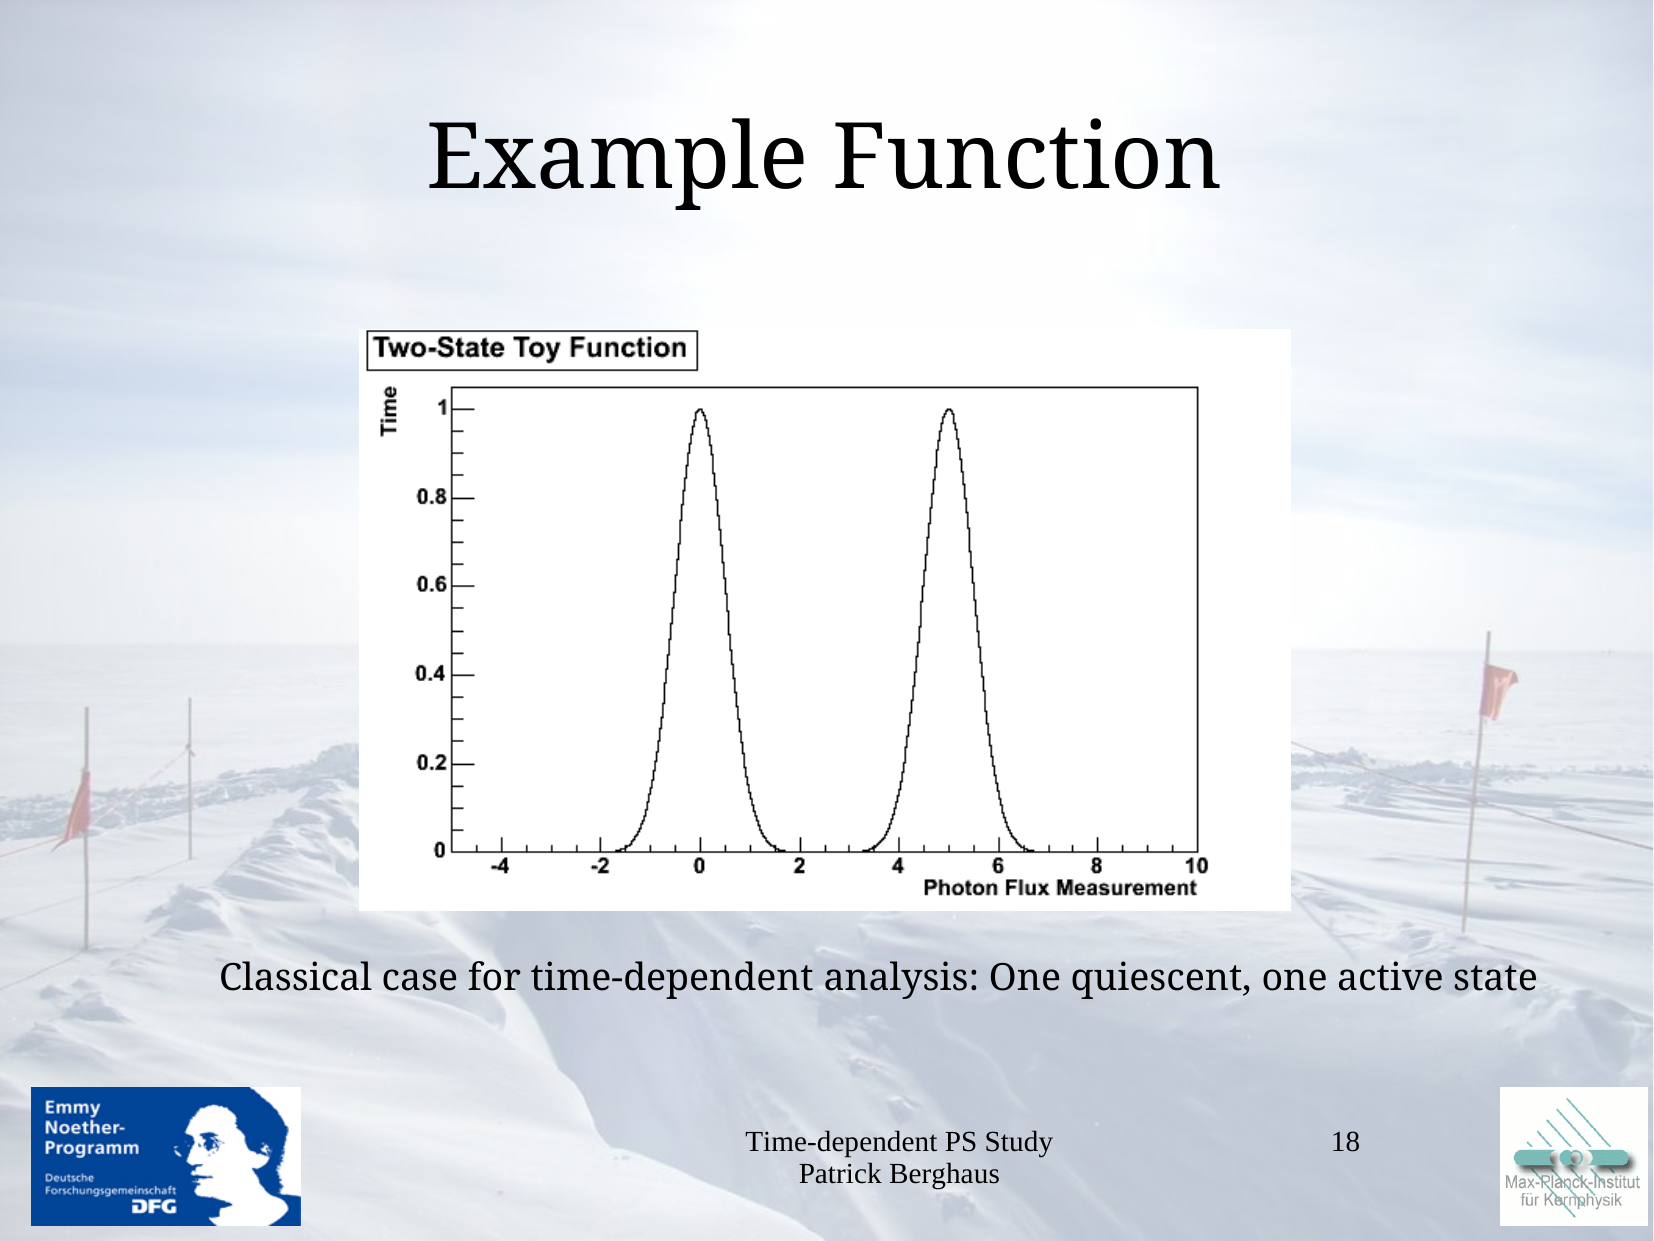

# Example Function
Classical case for time-dependent analysis: One quiescent, one active state
18